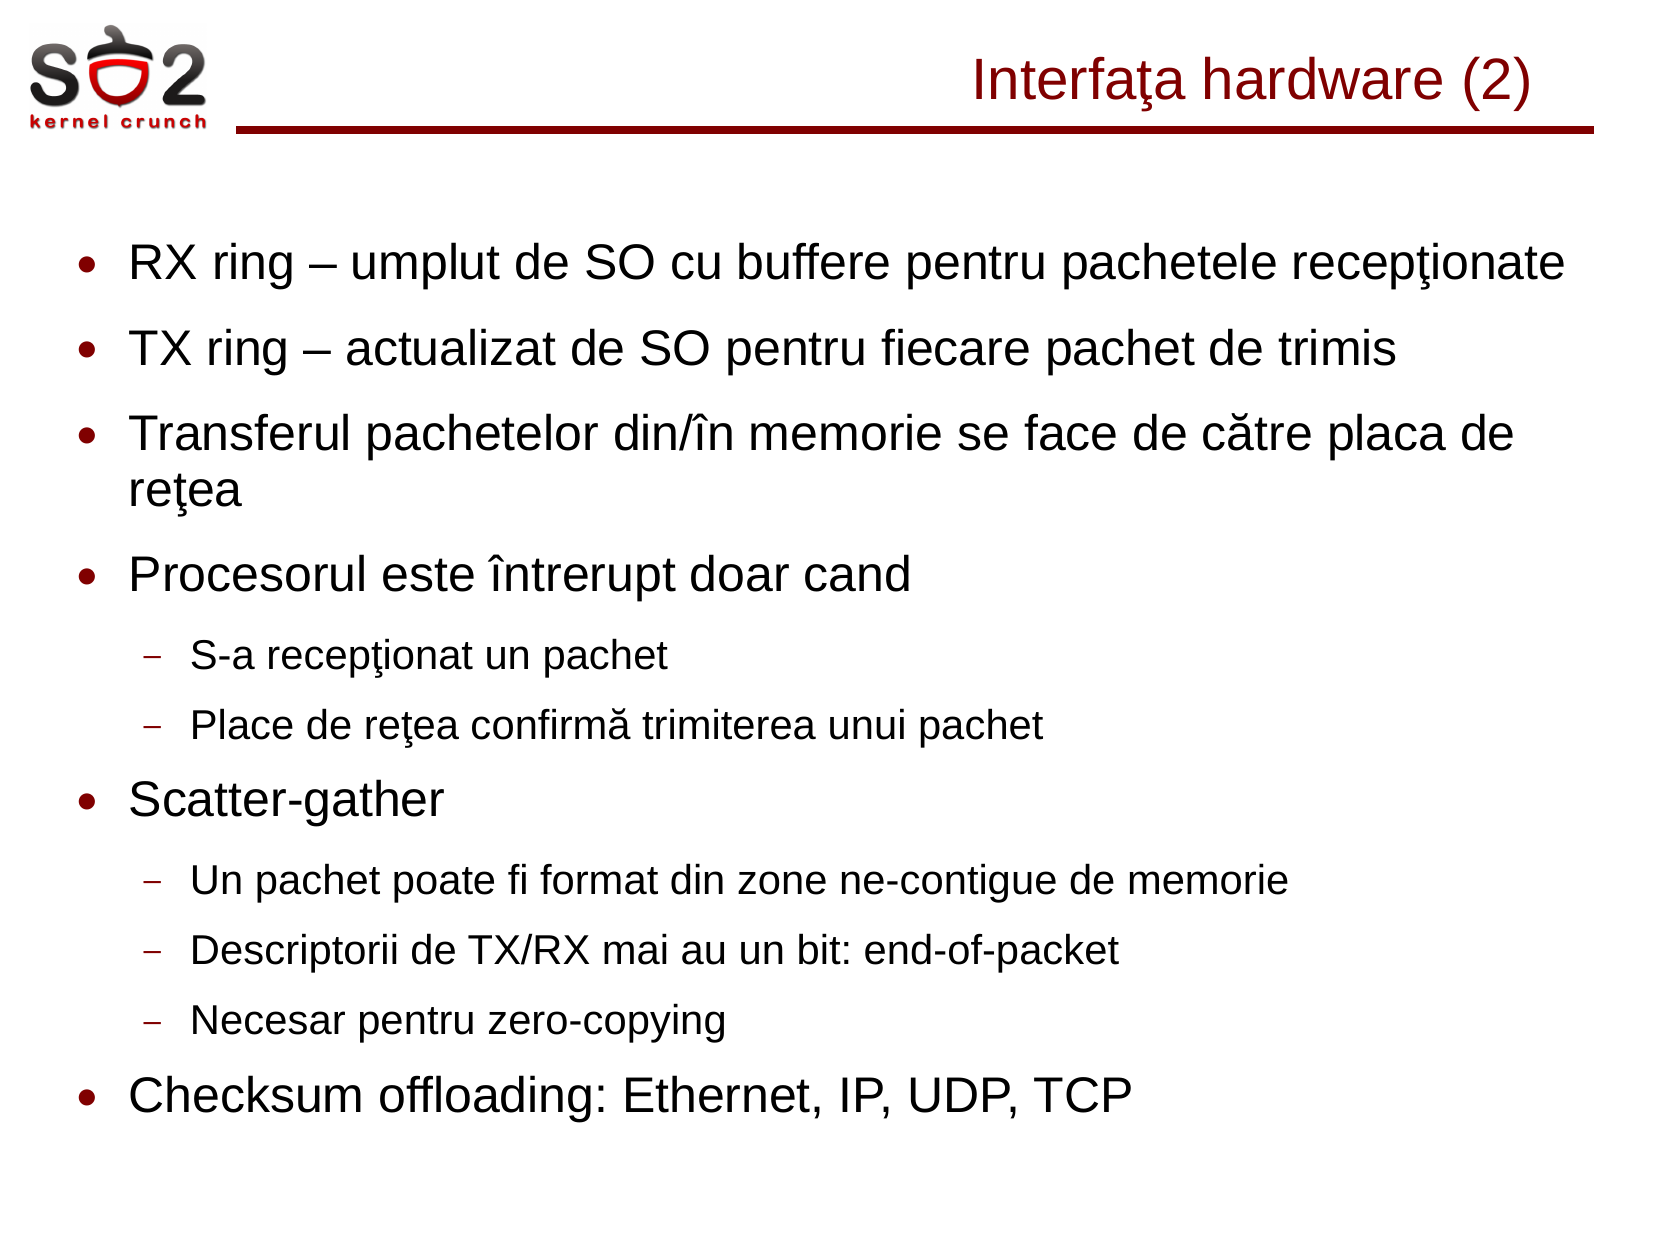

# Interfaţa hardware (2)
RX ring – umplut de SO cu buffere pentru pachetele recepţionate
TX ring – actualizat de SO pentru fiecare pachet de trimis
Transferul pachetelor din/în memorie se face de către placa de reţea
Procesorul este întrerupt doar cand
S-a recepţionat un pachet
Place de reţea confirmă trimiterea unui pachet
Scatter-gather
Un pachet poate fi format din zone ne-contigue de memorie
Descriptorii de TX/RX mai au un bit: end-of-packet
Necesar pentru zero-copying
Checksum offloading: Ethernet, IP, UDP, TCP